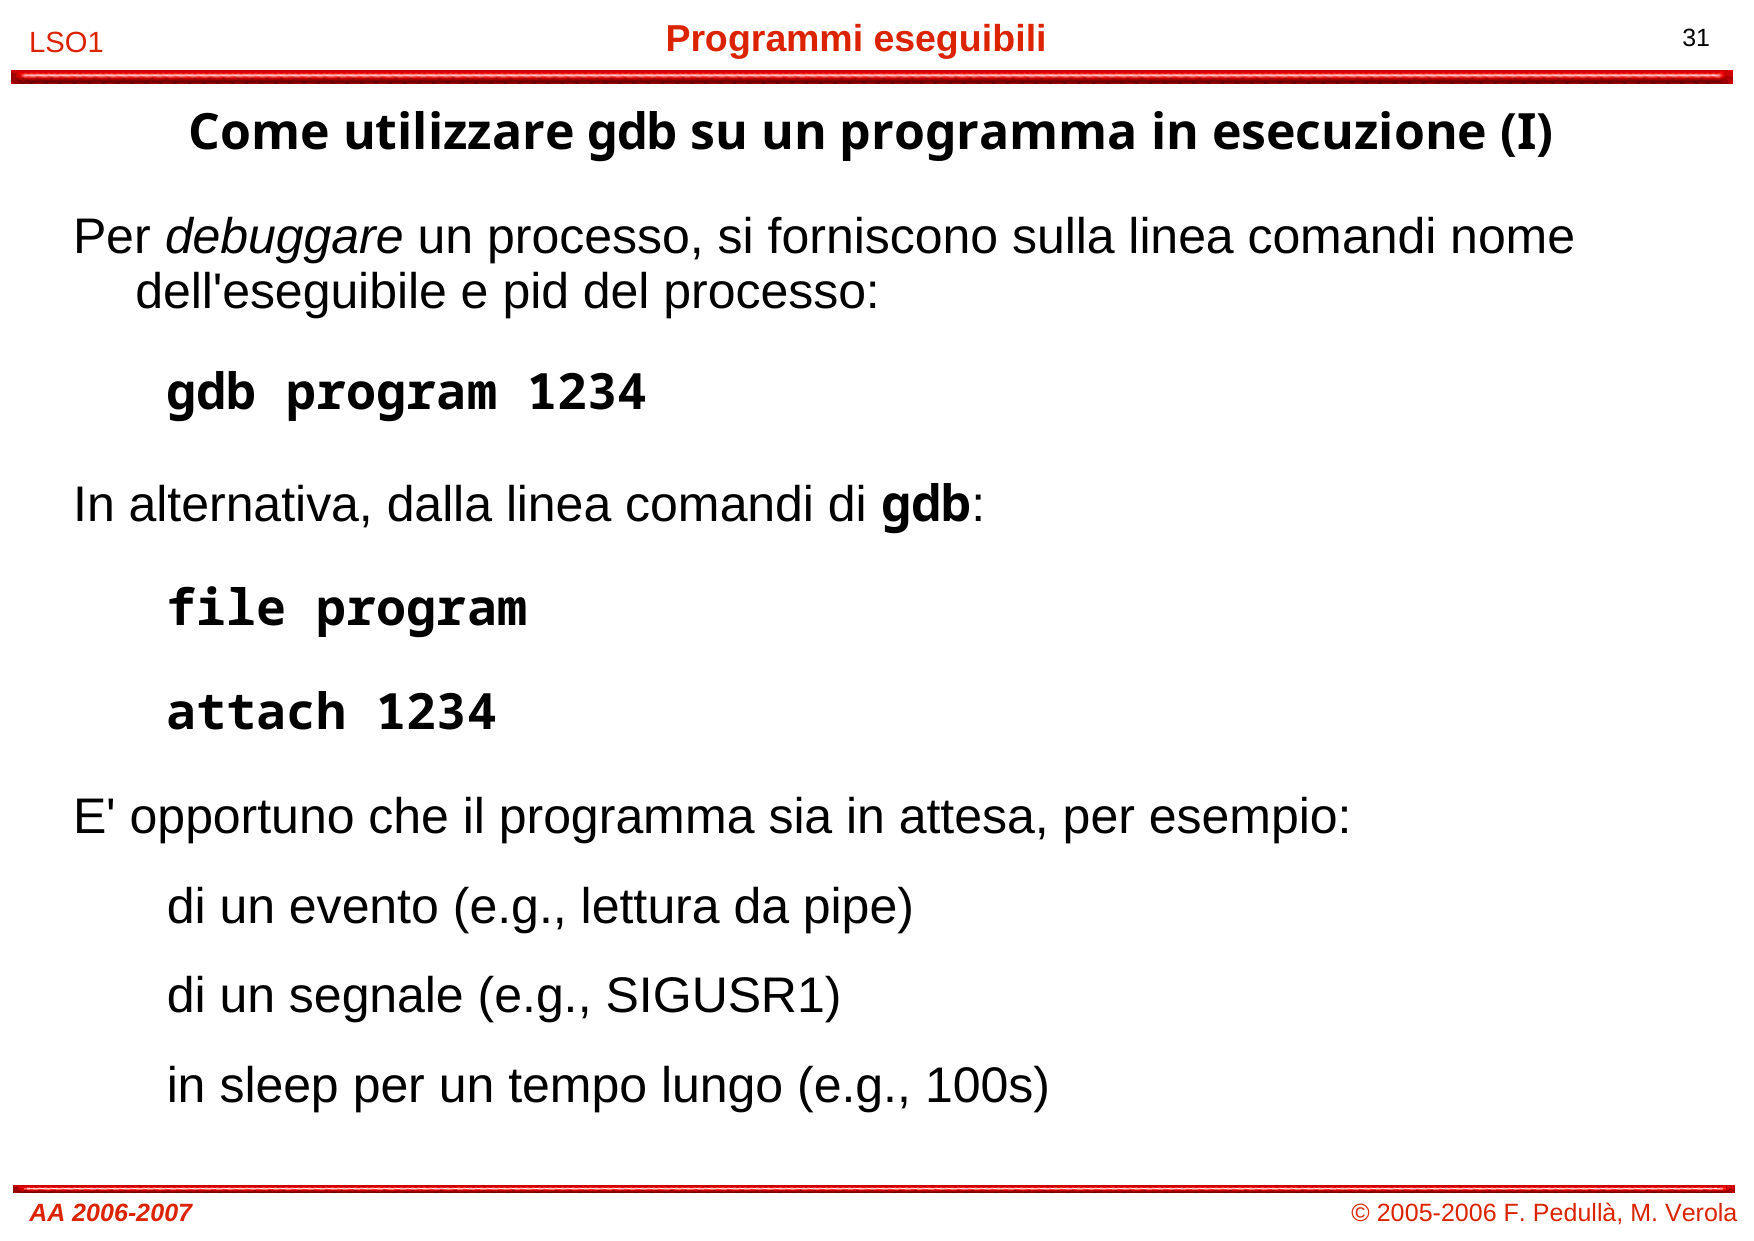

Come utilizzare gdb su un programma in esecuzione (I)
# Per debuggare un processo, si forniscono sulla linea comandi nome dell'eseguibile e pid del processo:
gdb program 1234
In alternativa, dalla linea comandi di gdb:
file program
attach 1234
E' opportuno che il programma sia in attesa, per esempio:
di un evento (e.g., lettura da pipe)
di un segnale (e.g., SIGUSR1)
in sleep per un tempo lungo (e.g., 100s)